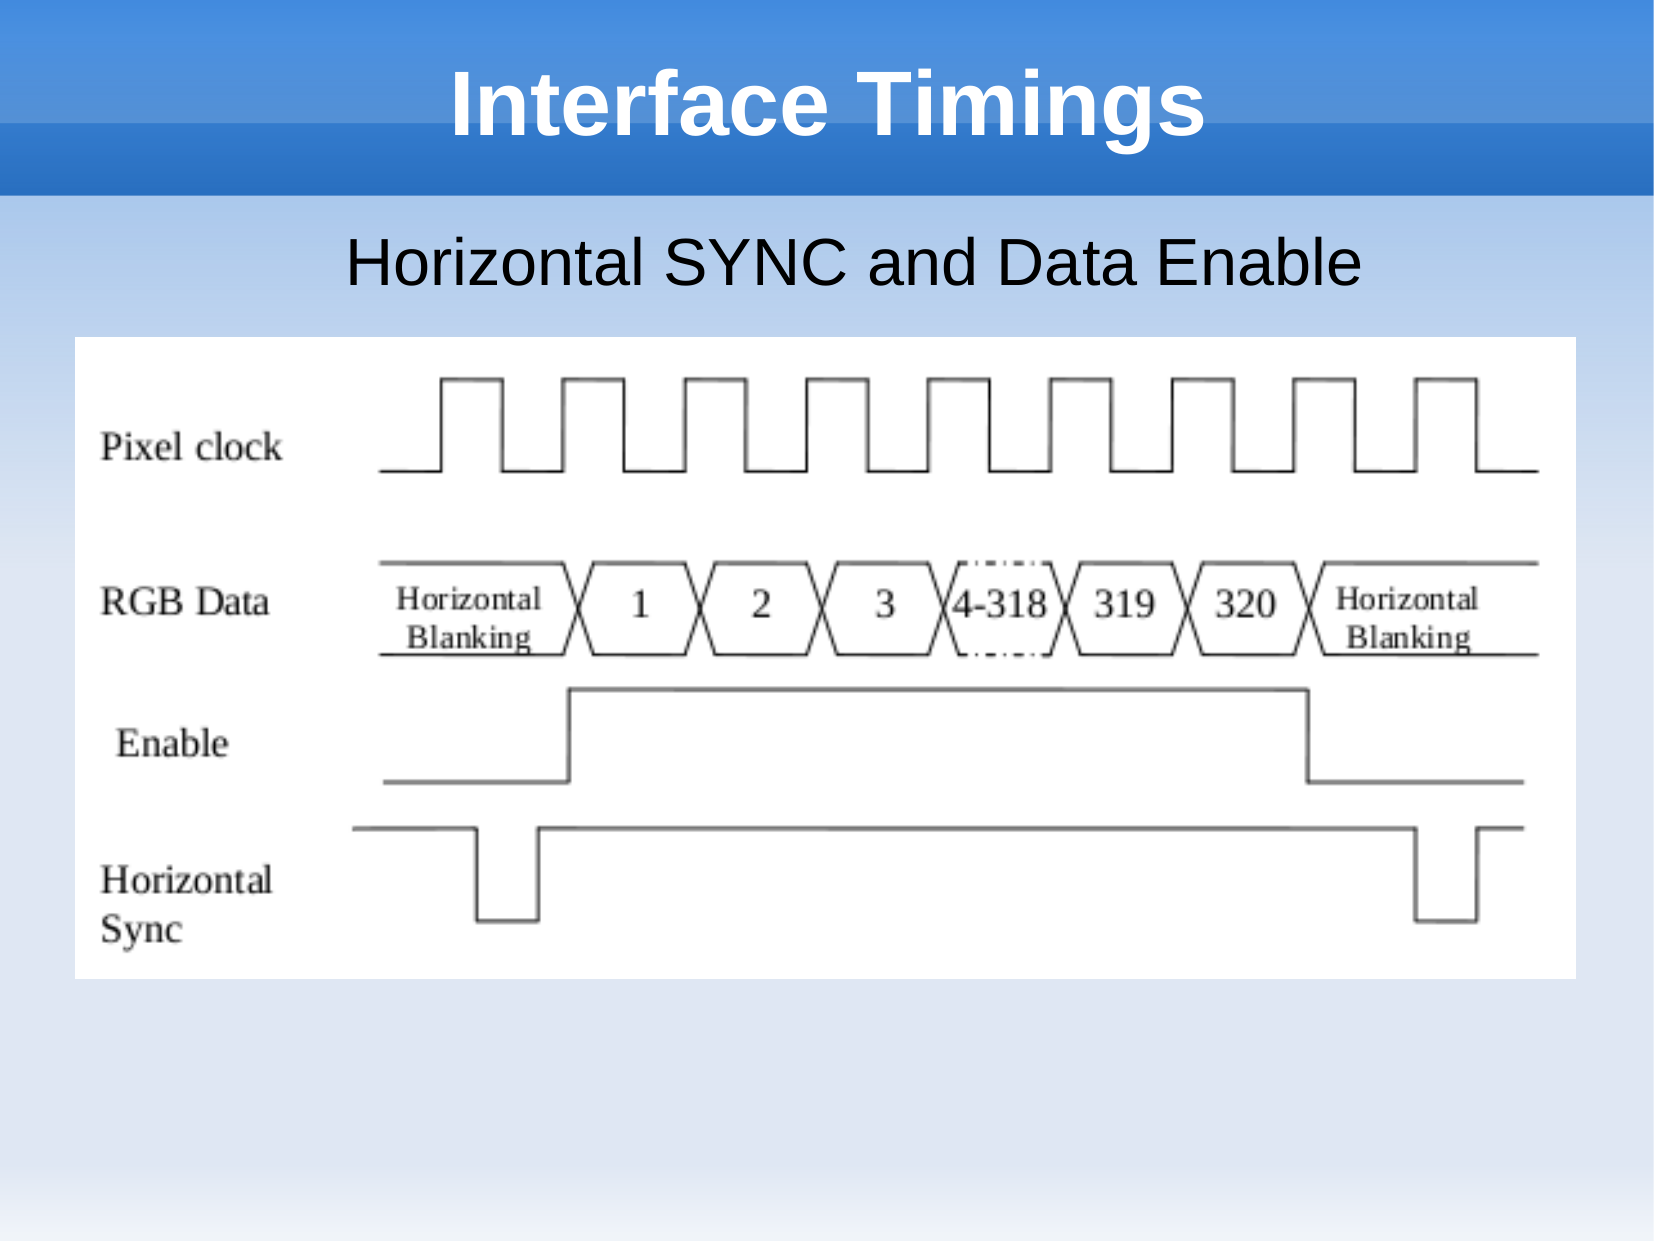

# Interface Timings
Horizontal SYNC and Data Enable